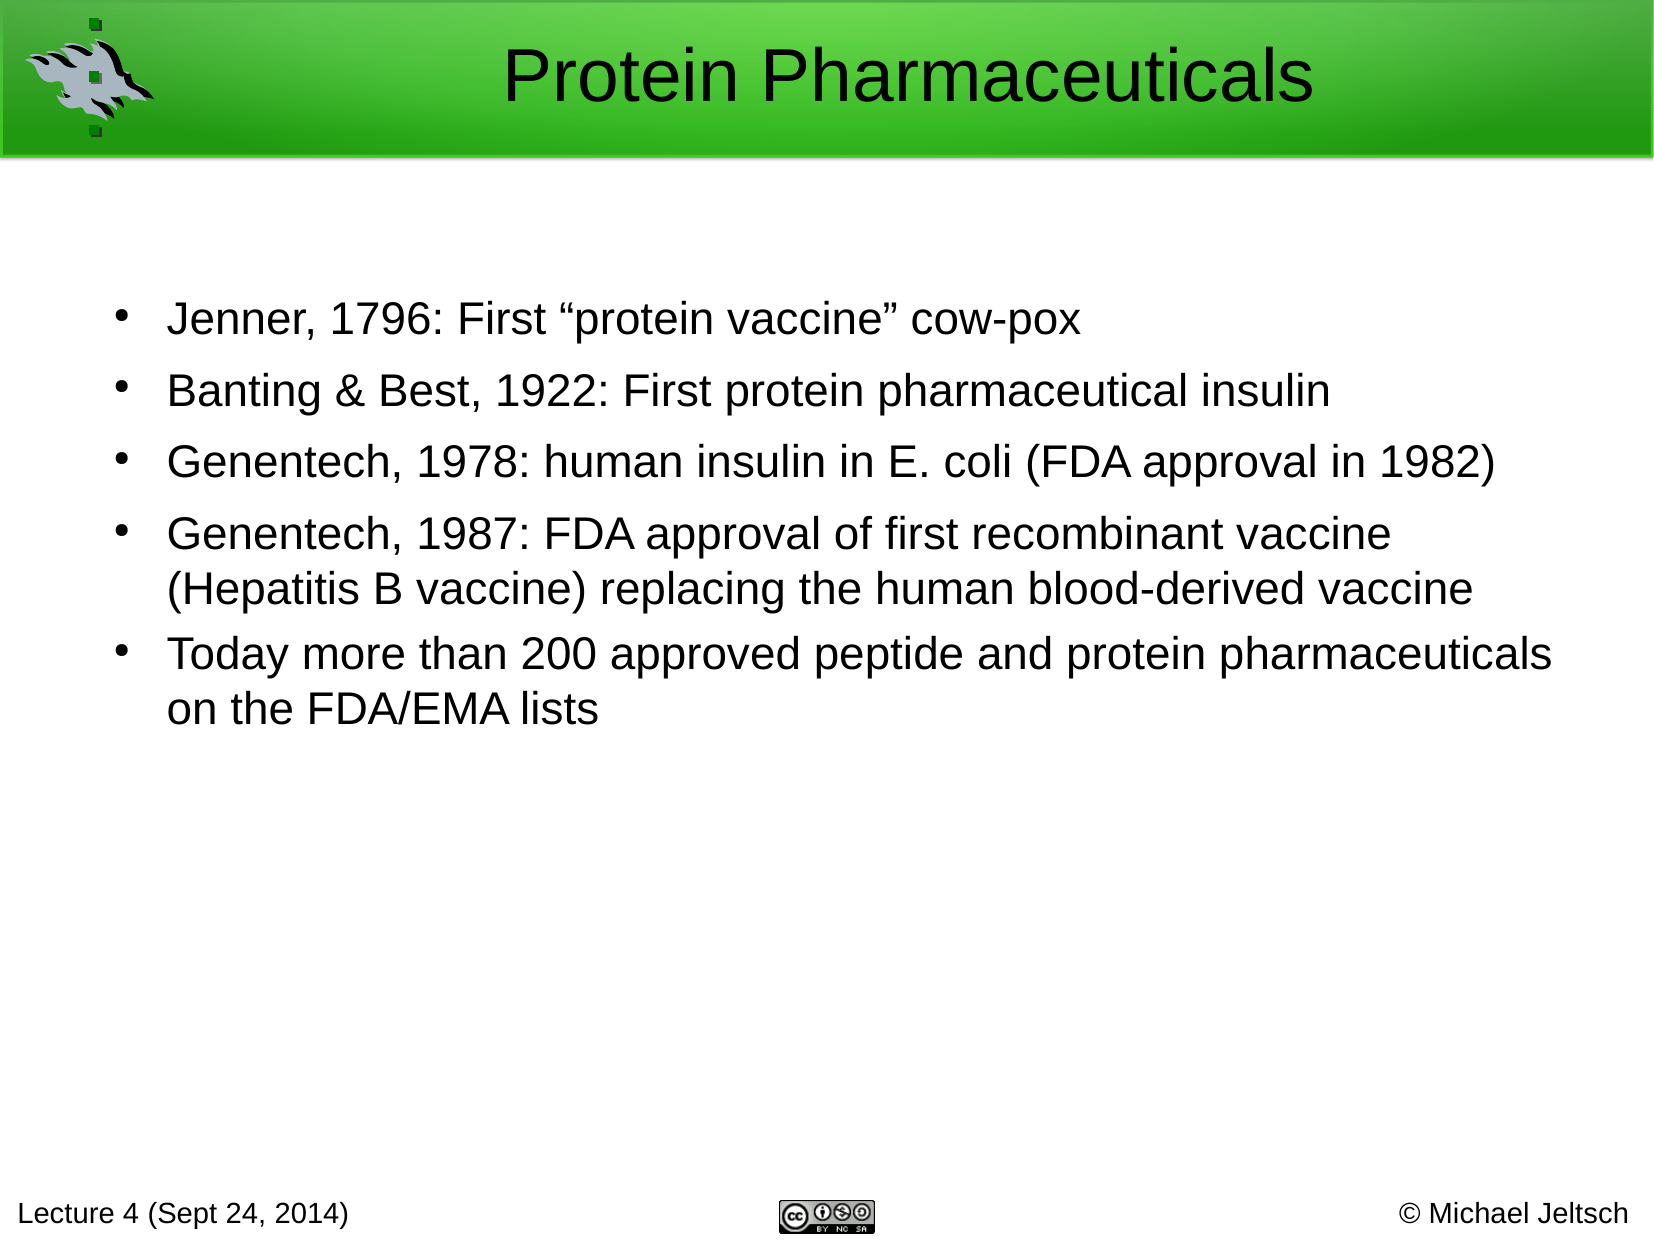

# Protein Pharmaceuticals
Jenner, 1796: First “protein vaccine” cow-pox
Banting & Best, 1922: First protein pharmaceutical insulin
Genentech, 1978: human insulin in E. coli (FDA approval in 1982)
Genentech, 1987: FDA approval of first recombinant vaccine
(Hepatitis B vaccine) replacing the human blood-derived vaccine
Today more than 200 approved peptide and protein pharmaceuticals
on the FDA/EMA lists